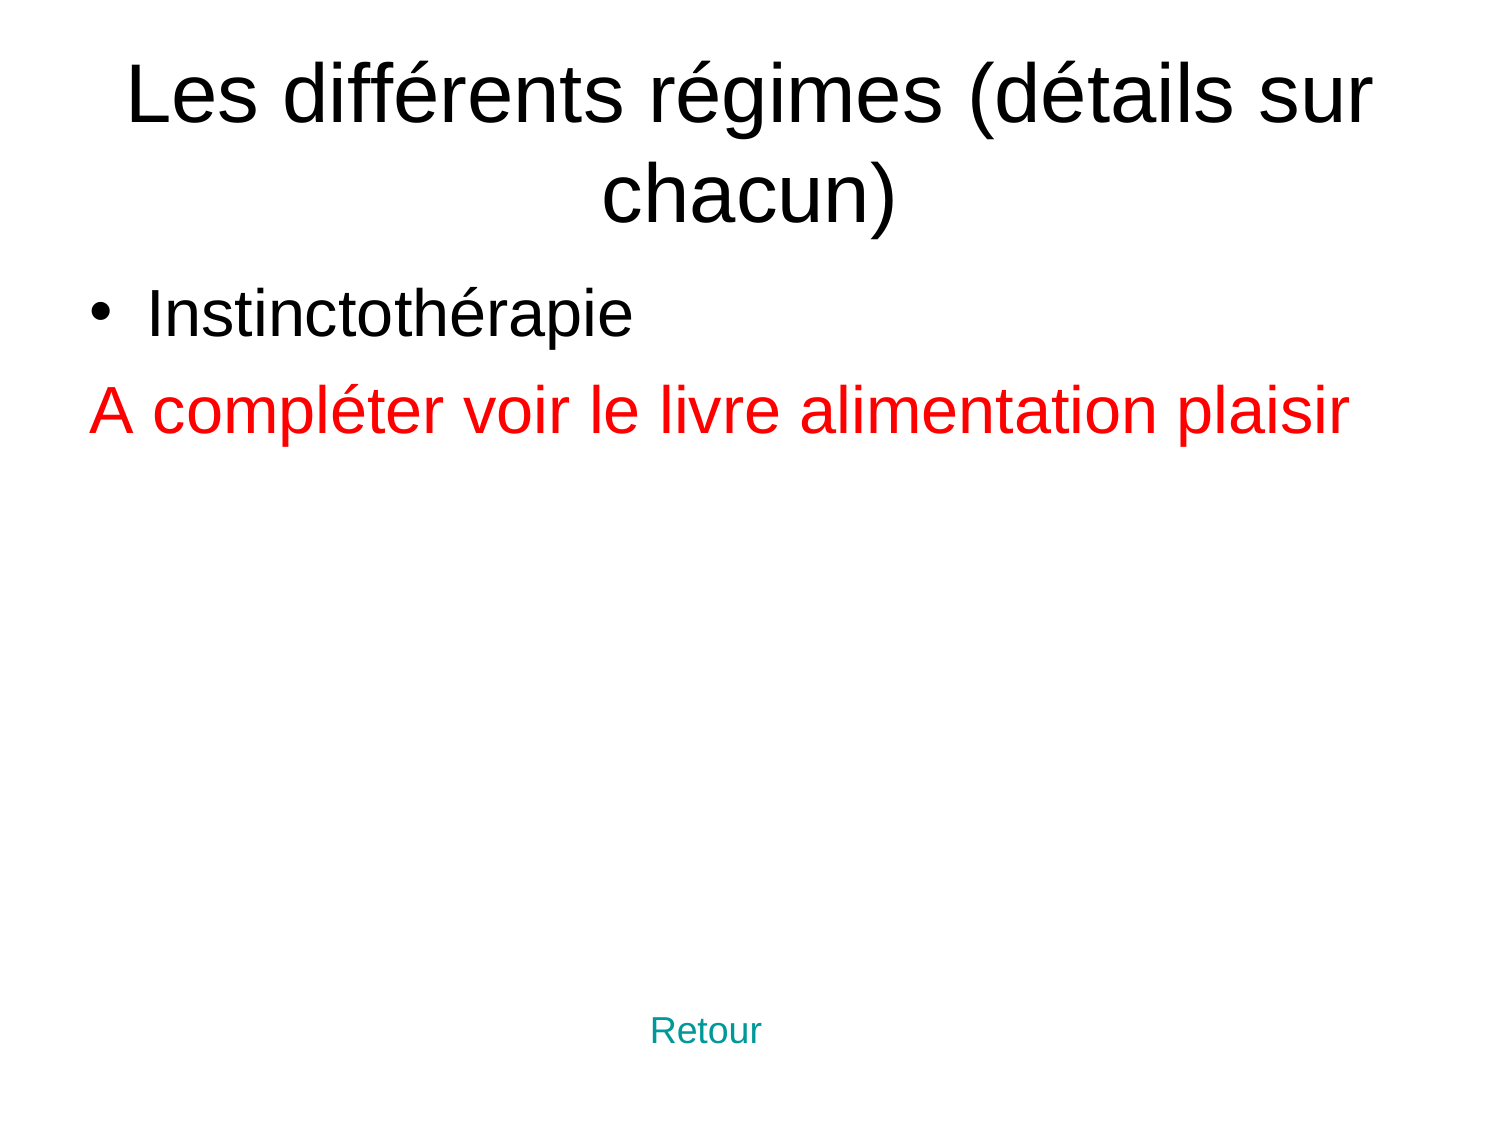

# Les différents régimes (détails sur chacun)
Instinctothérapie
A compléter voir le livre alimentation plaisir
Retour